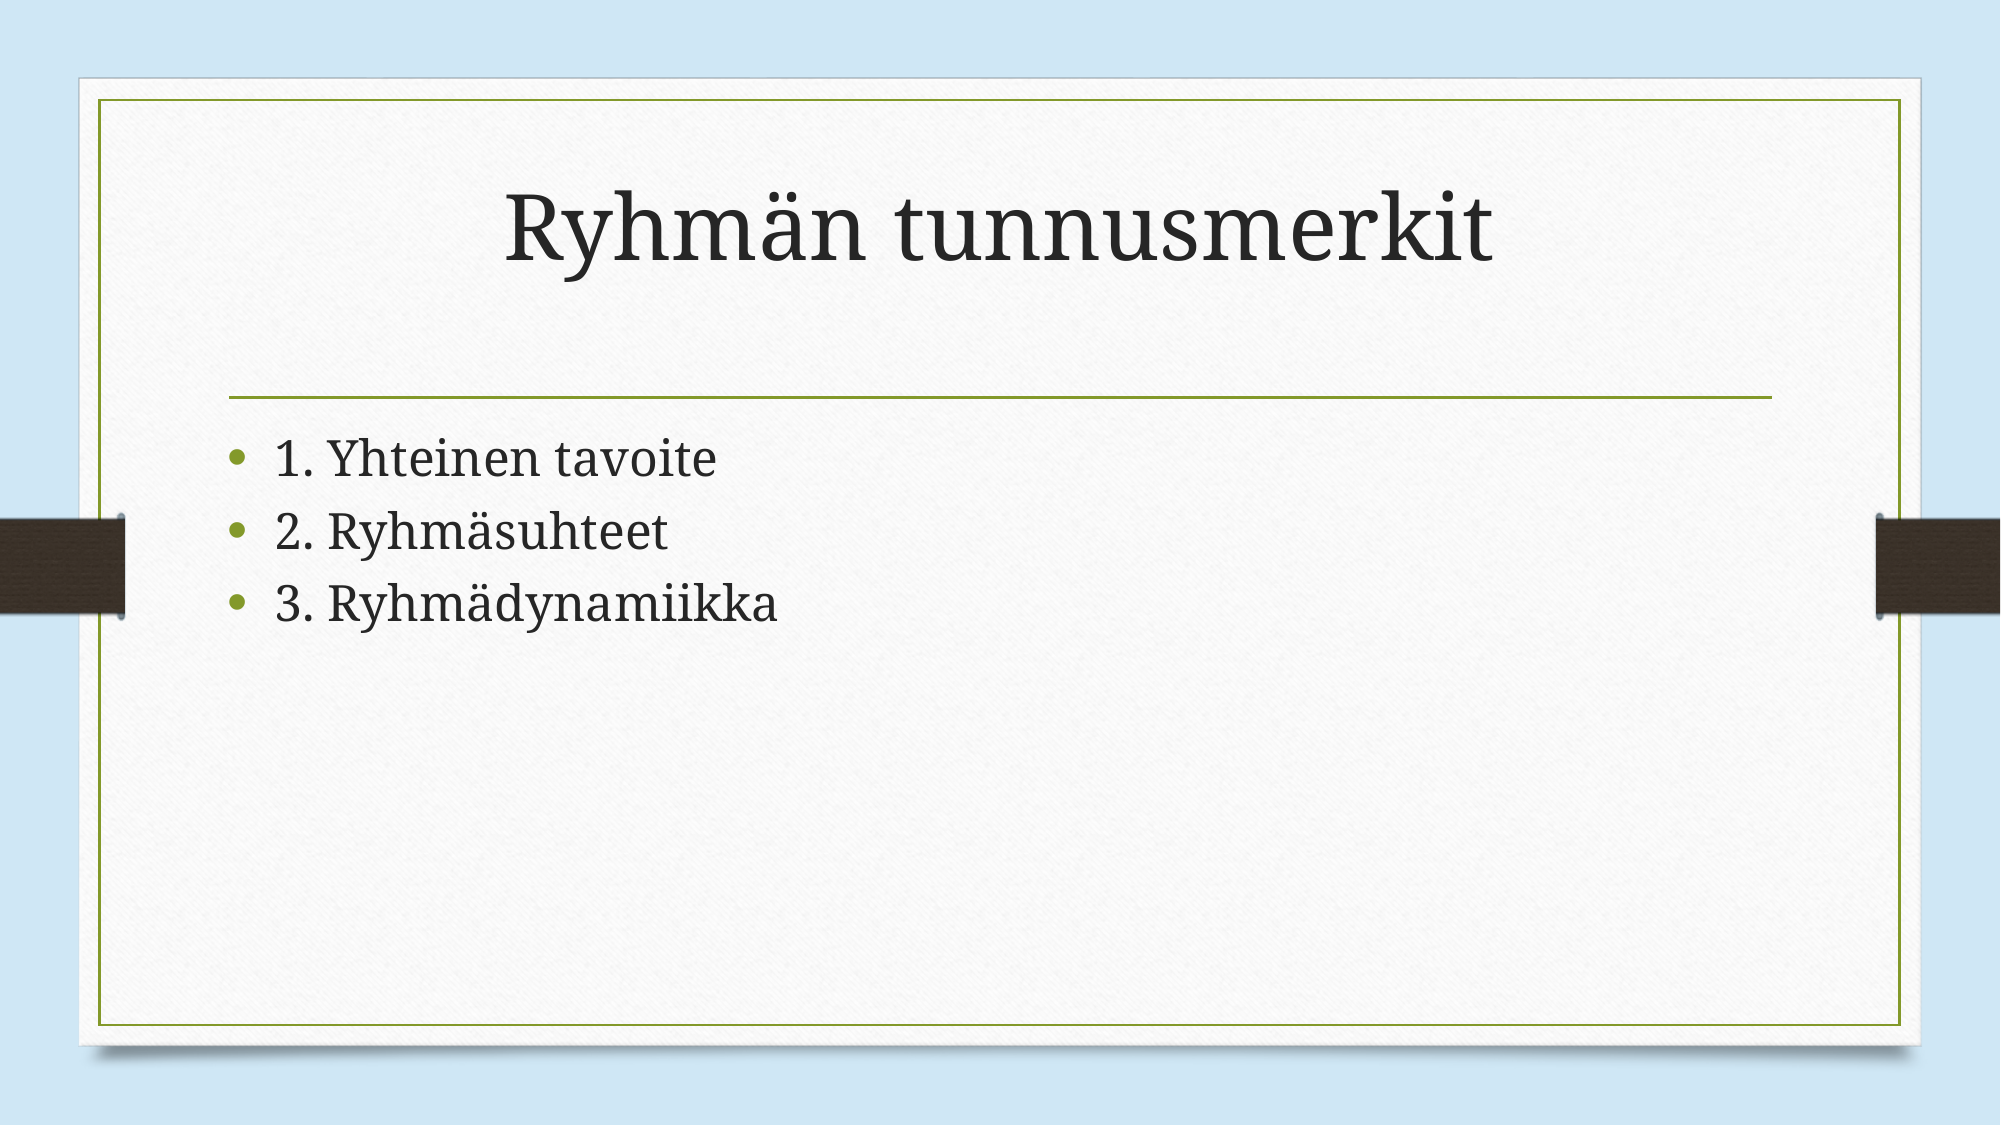

# Ryhmän tunnusmerkit
1. Yhteinen tavoite
2. Ryhmäsuhteet
3. Ryhmädynamiikka